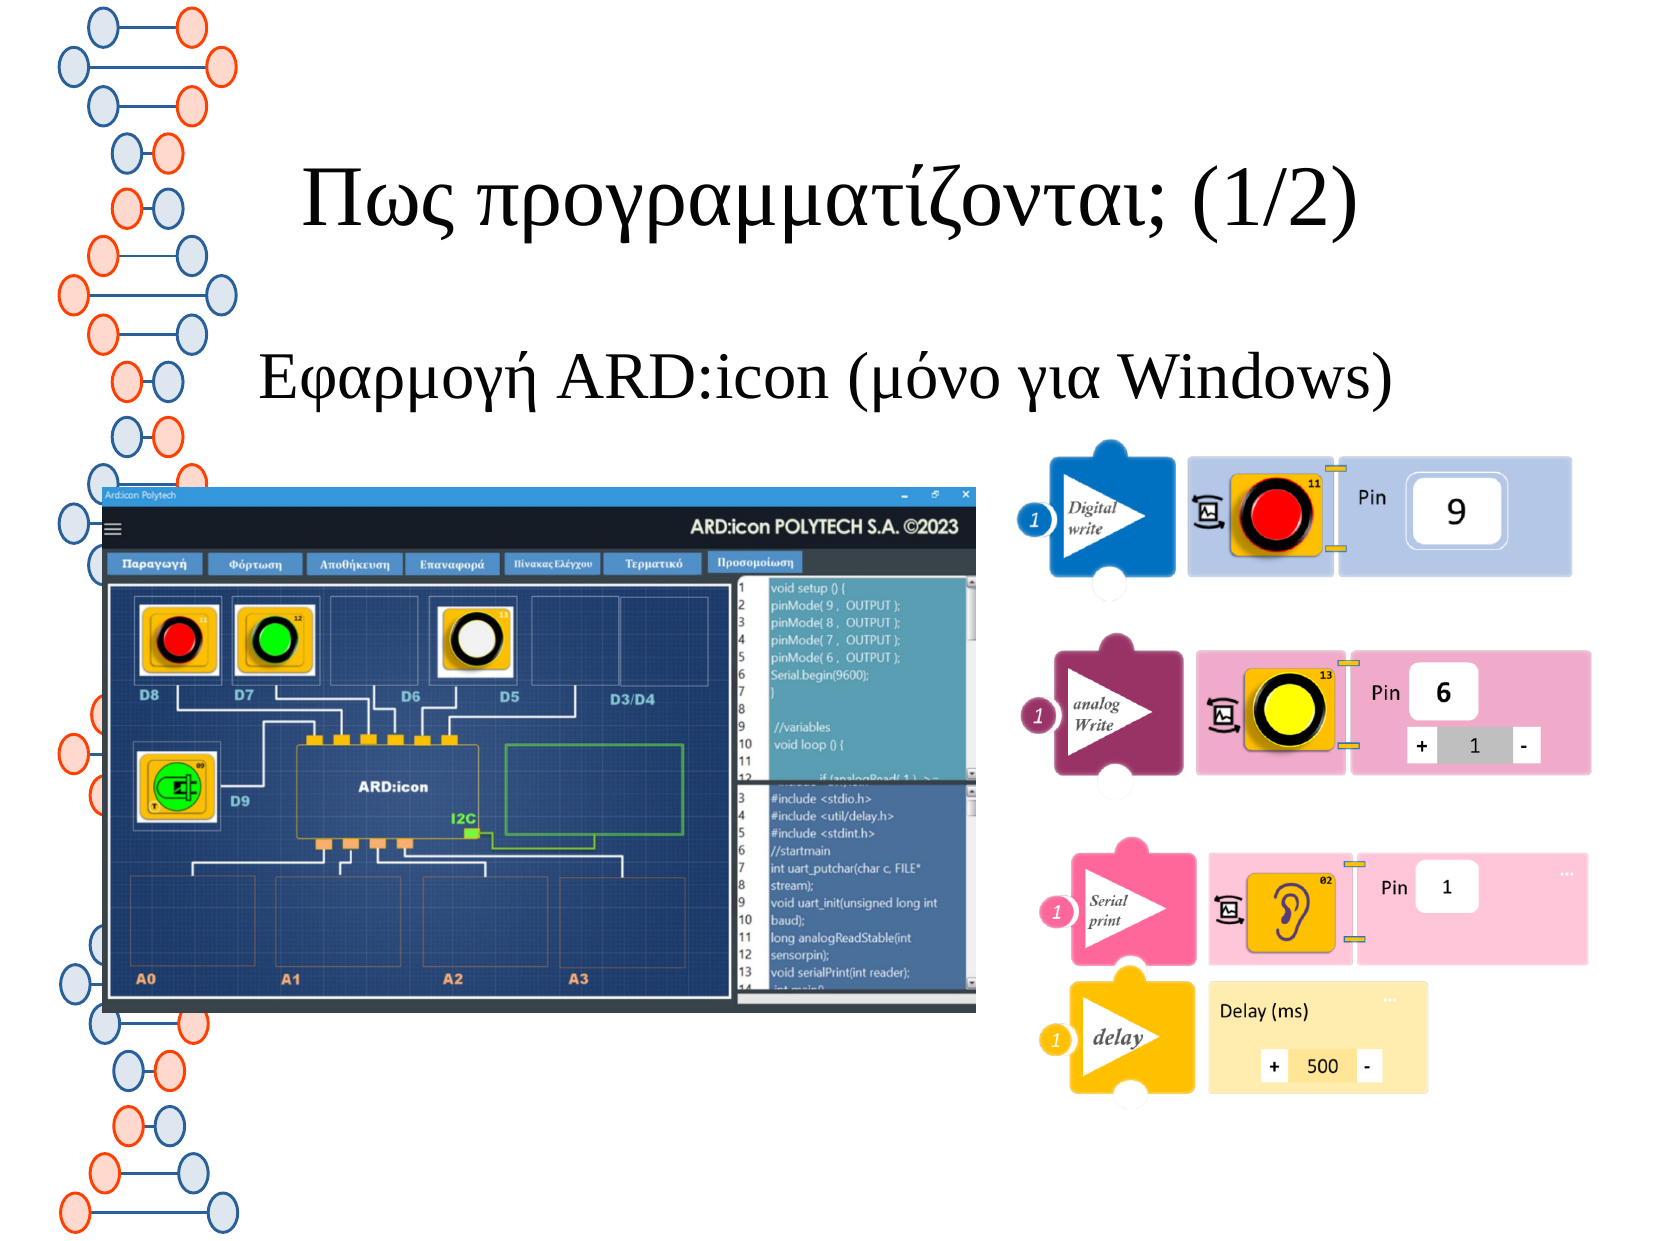

# Πως προγραμματίζονται; (1/2)
Εφαρμογή ARD:icon (μόνο για Windows)